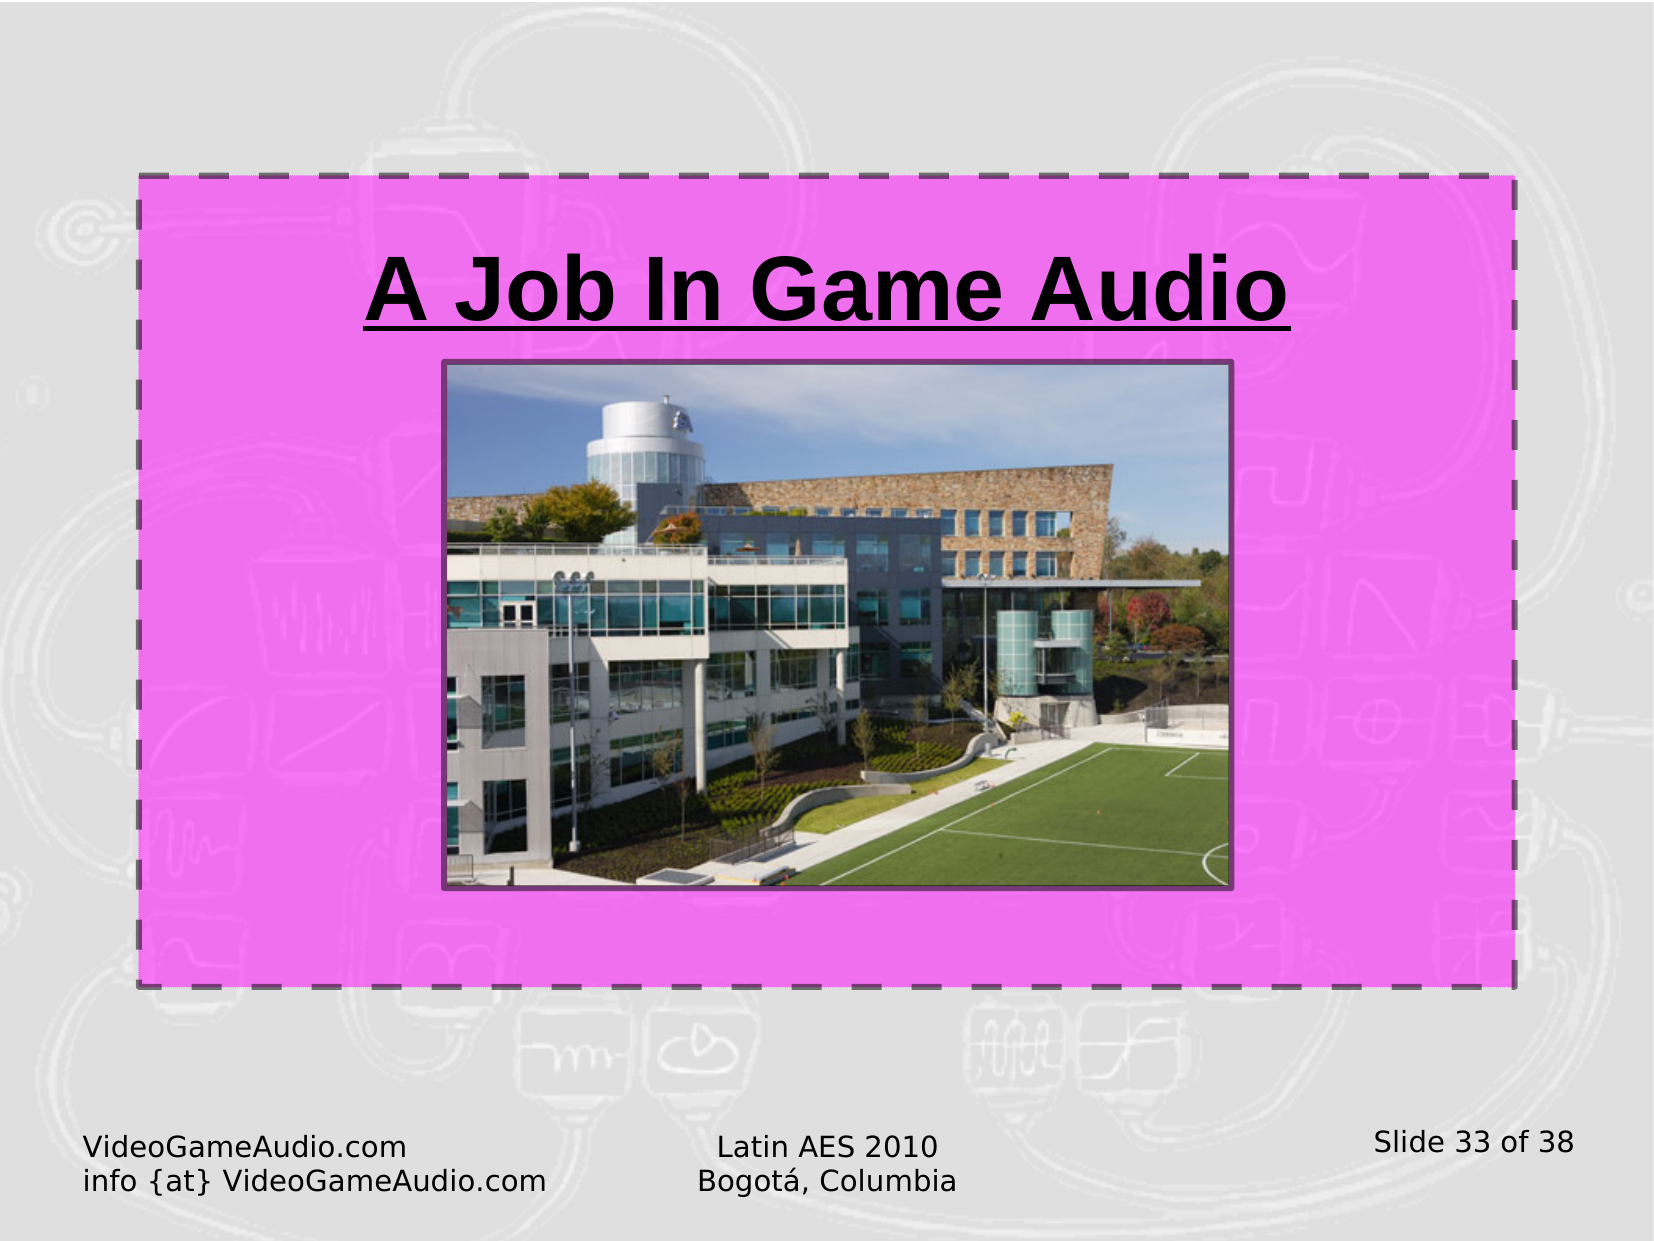

# A Job In Game Audio
33